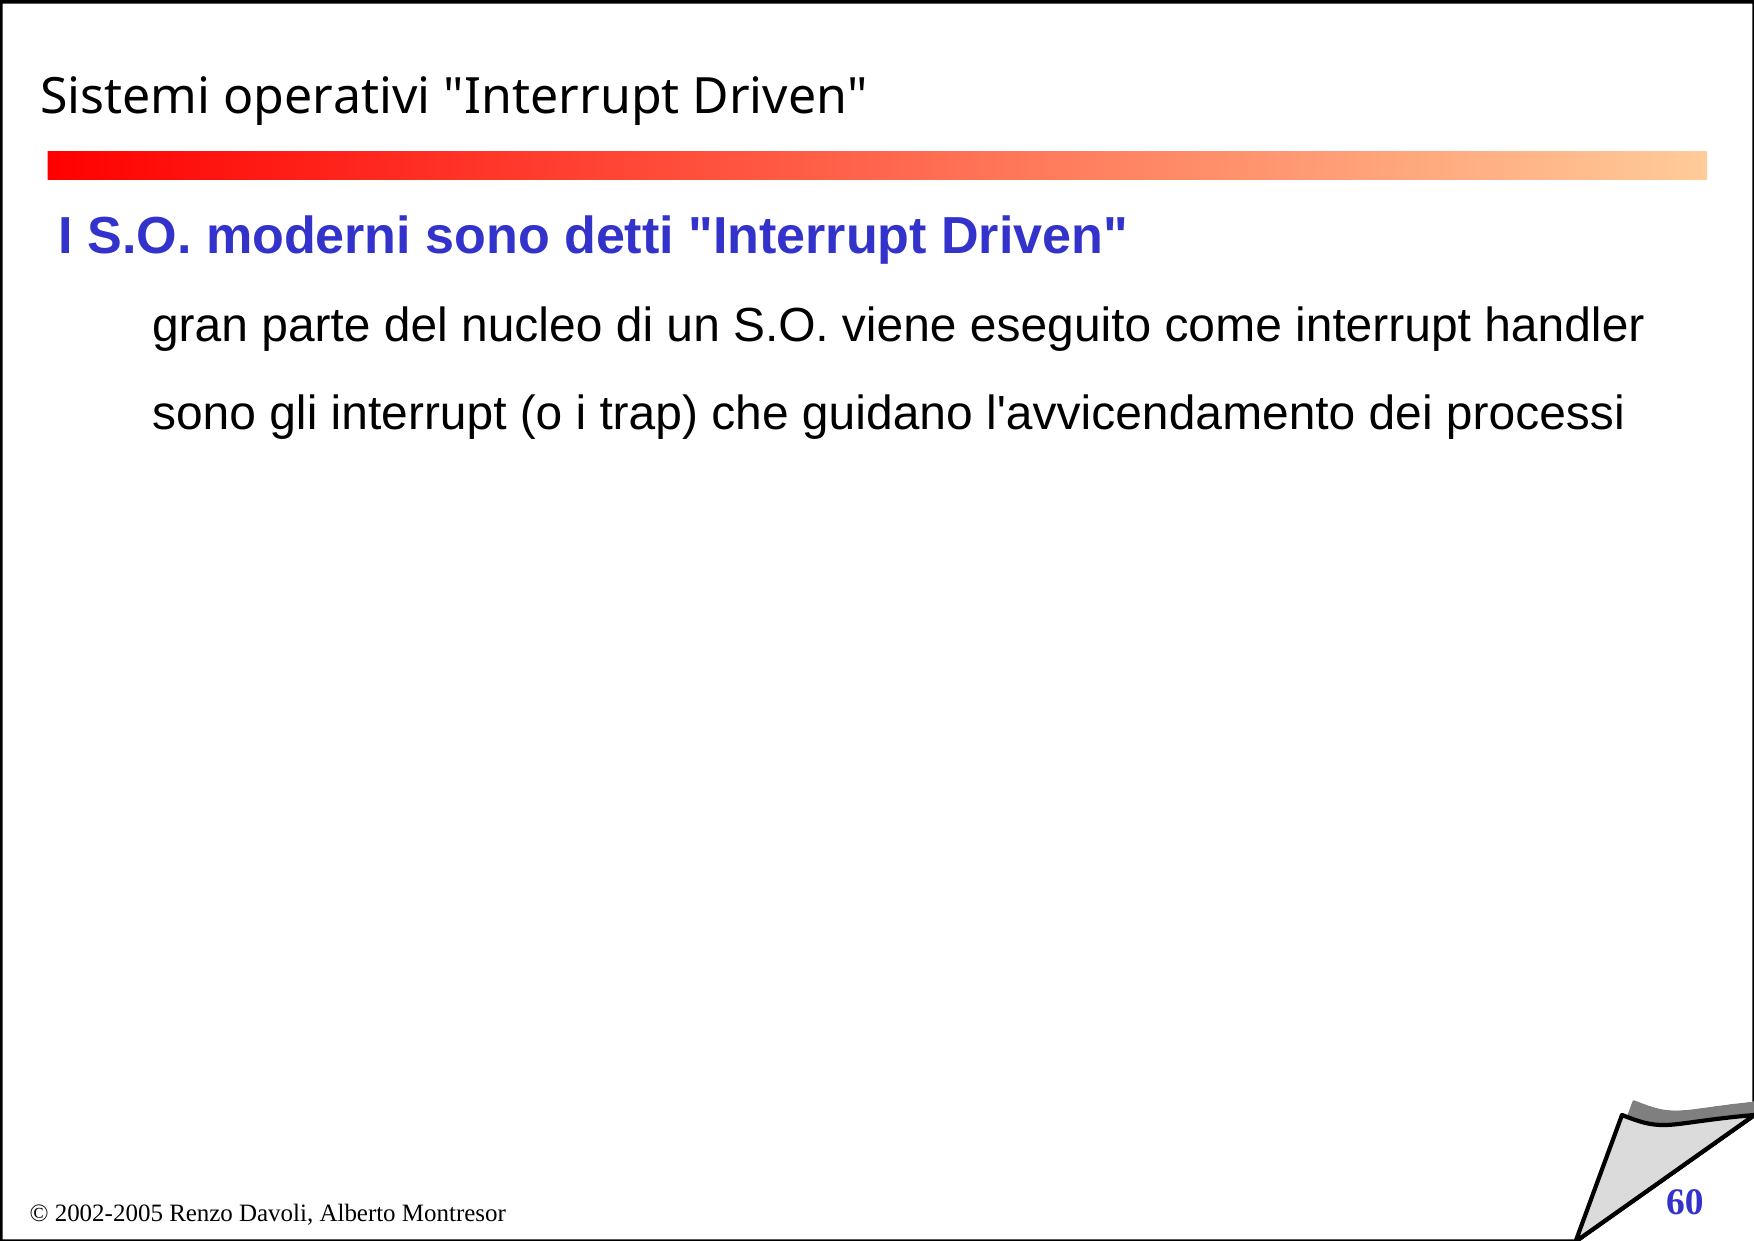

# Sistemi operativi "Interrupt Driven"
I S.O. moderni sono detti "Interrupt Driven"
gran parte del nucleo di un S.O. viene eseguito come interrupt handler
sono gli interrupt (o i trap) che guidano l'avvicendamento dei processi